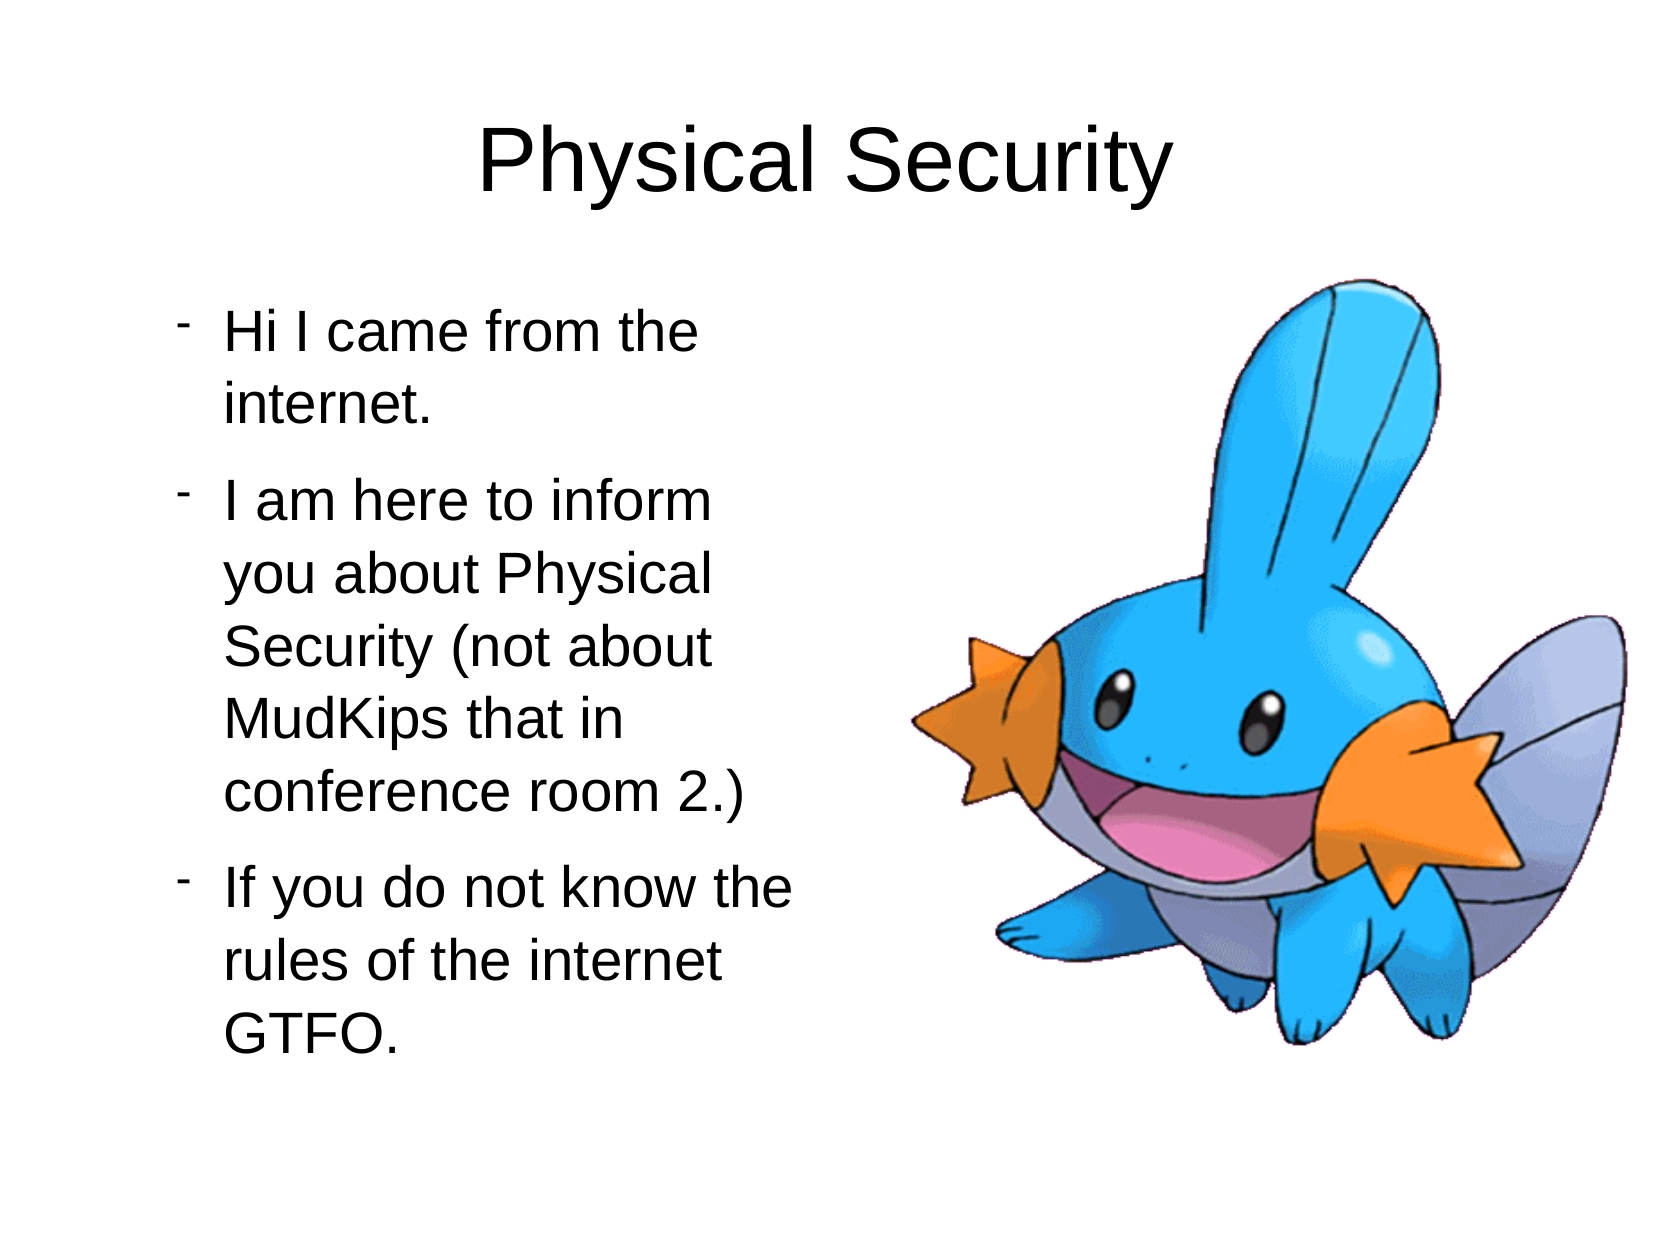

Physical Security
Hi I came from the internet.
I am here to inform you about Physical Security (not about MudKips that in conference room 2.)‏
If you do not know the rules of the internet GTFO.